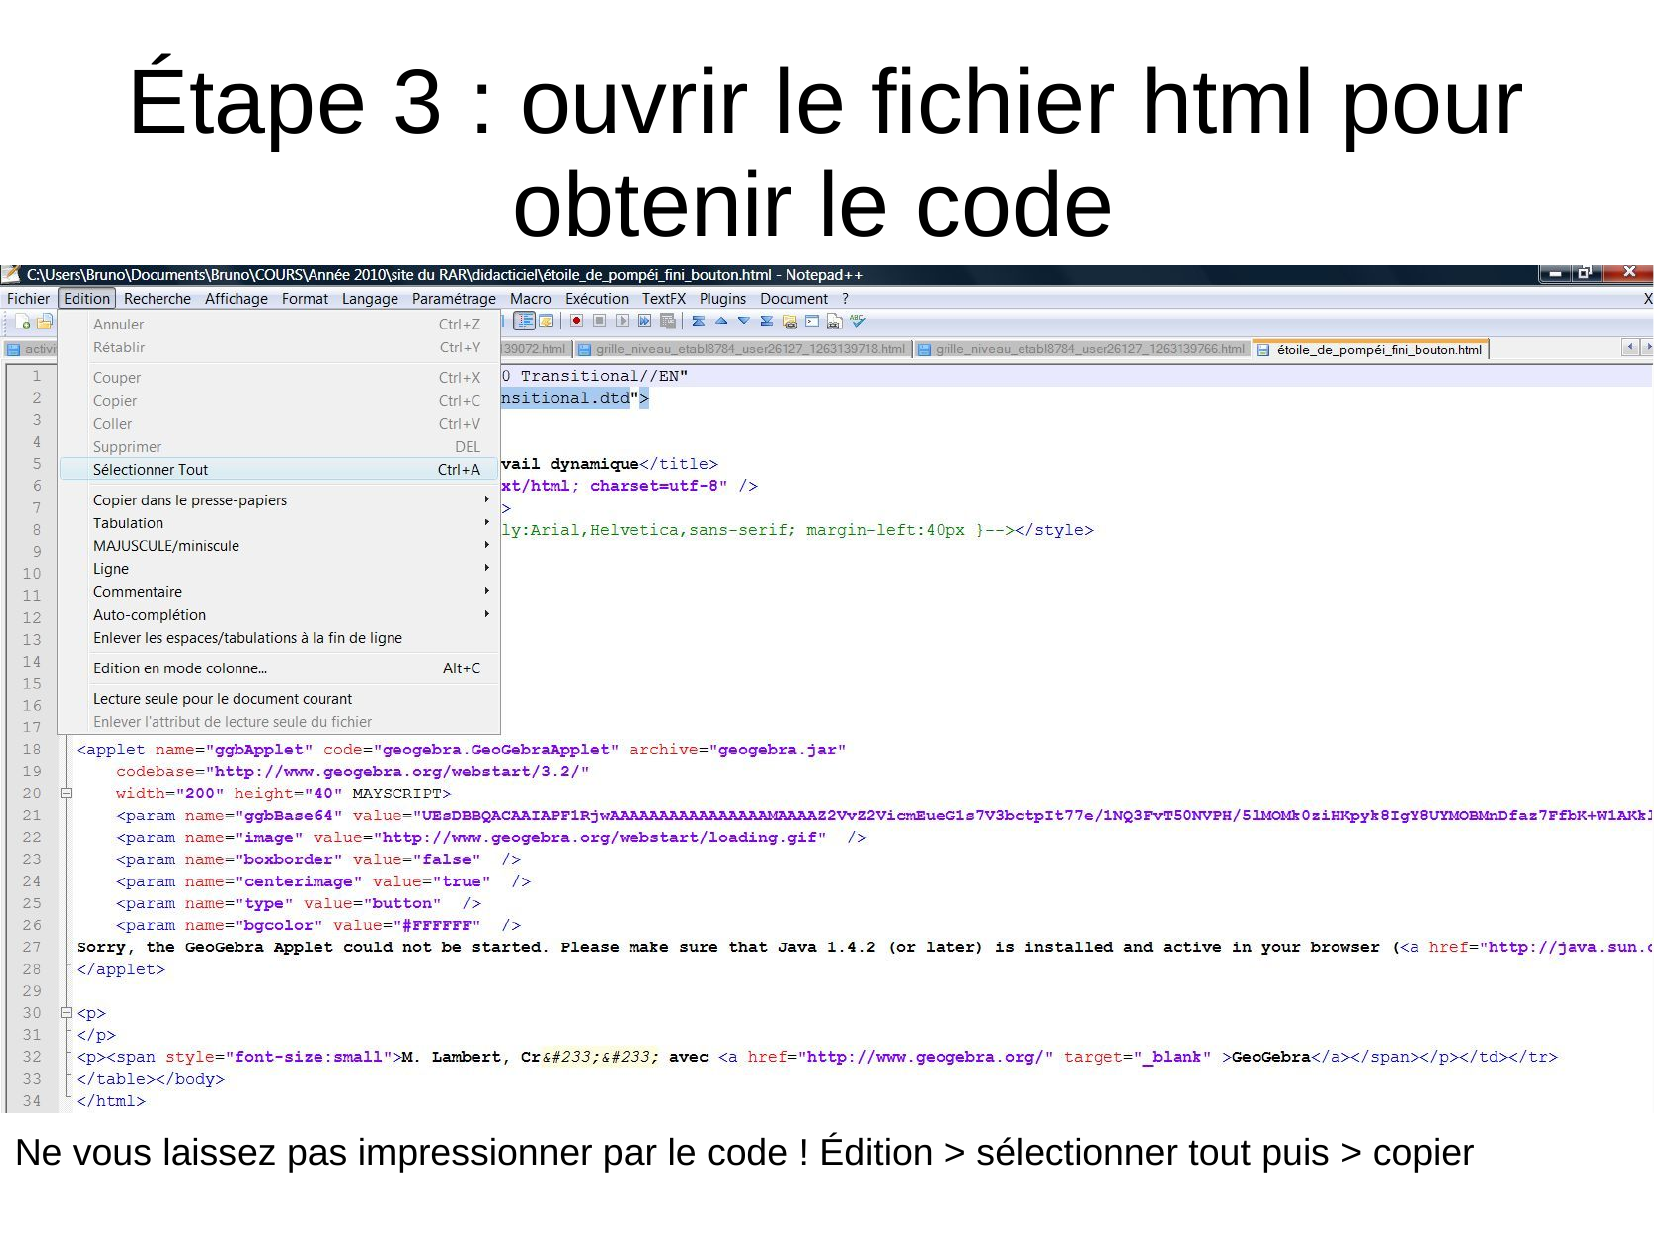

# Étape 3 : ouvrir le fichier html pour obtenir le code
Ne vous laissez pas impressionner par le code ! Édition > sélectionner tout puis > copier